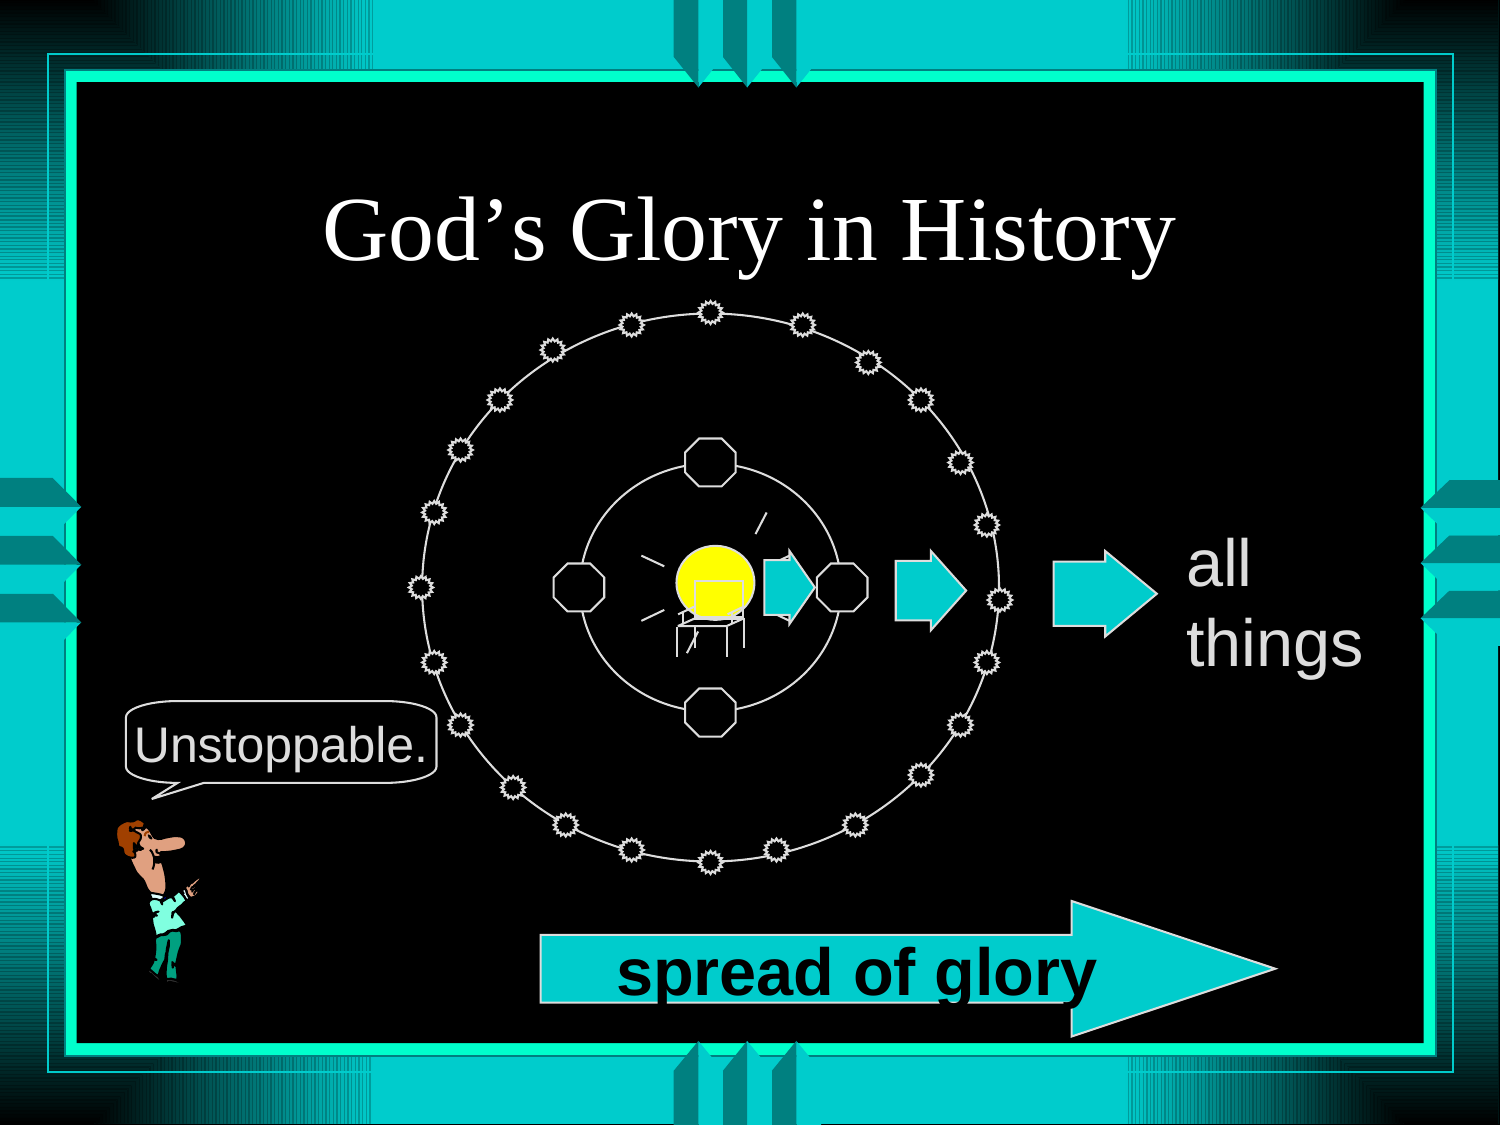

# God’s Glory in History
all things
Unstoppable.
spread of glory